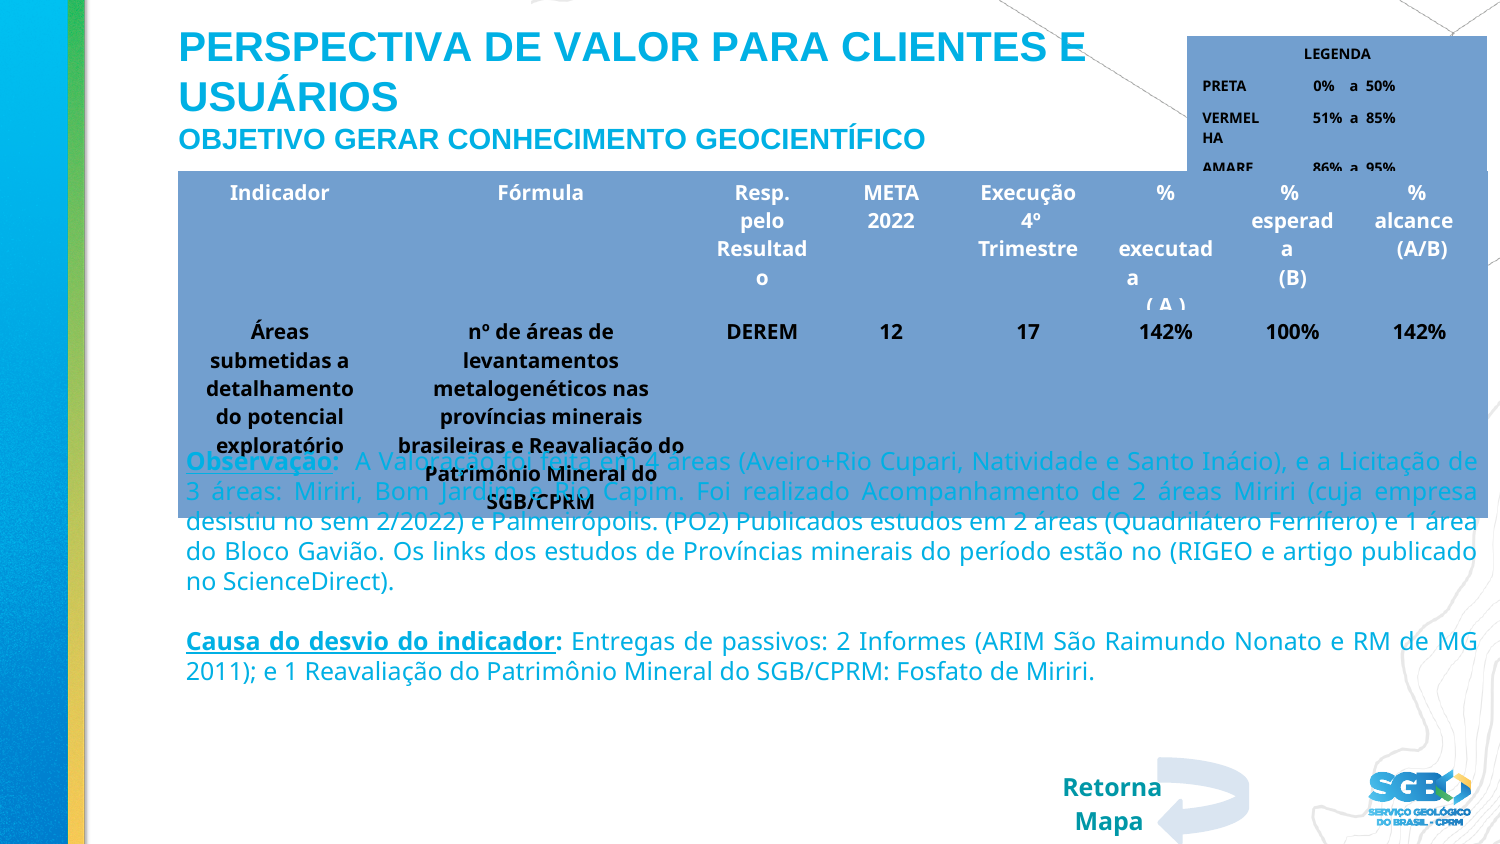

PERSPECTIVA DE VALOR PARA CLIENTES E USUÁRIOS
OBJETIVO GERAR CONHECIMENTO GEOCIENTÍFICO
PERSPECTIVA DE VALOR PARA CLIENTES E USUÁRIOS
| LEGENDA | | |
| --- | --- | --- |
| PRETA | 0% a 50% | |
| VERMELHA | 51% a 85% | |
| AMARELA | 86% a 95% | |
| VERDE | 96% a 100% | |
| Indicador | Fórmula | Resp. pelo Resultado | META 2022 | Execução 4º Trimestre | % executada ( A ) | % esperada (B) | % alcance (A/B) |
| --- | --- | --- | --- | --- | --- | --- | --- |
| Áreas submetidas a detalhamento do potencial exploratório | nº de áreas de levantamentos metalogenéticos nas províncias minerais brasileiras e Reavaliação do Patrimônio Mineral do SGB/CPRM | DEREM | 12 | 17 | 142% | 100% | 142% |
Observação: A Valoração foi feita em 4 áreas (Aveiro+Rio Cupari, Natividade e Santo Inácio), e a Licitação de 3 áreas: Miriri, Bom Jardim e Rio Capim. Foi realizado Acompanhamento de 2 áreas Miriri (cuja empresa desistiu no sem 2/2022) e Palmeirópolis. (PO2) Publicados estudos em 2 áreas (Quadrilátero Ferrífero) e 1 área do Bloco Gavião. Os links dos estudos de Províncias minerais do período estão no (RIGEO e artigo publicado no ScienceDirect).
Causa do desvio do indicador: Entregas de passivos: 2 Informes (ARIM São Raimundo Nonato e RM de MG 2011); e 1 Reavaliação do Patrimônio Mineral do SGB/CPRM: Fosfato de Miriri.
Retorna Mapa